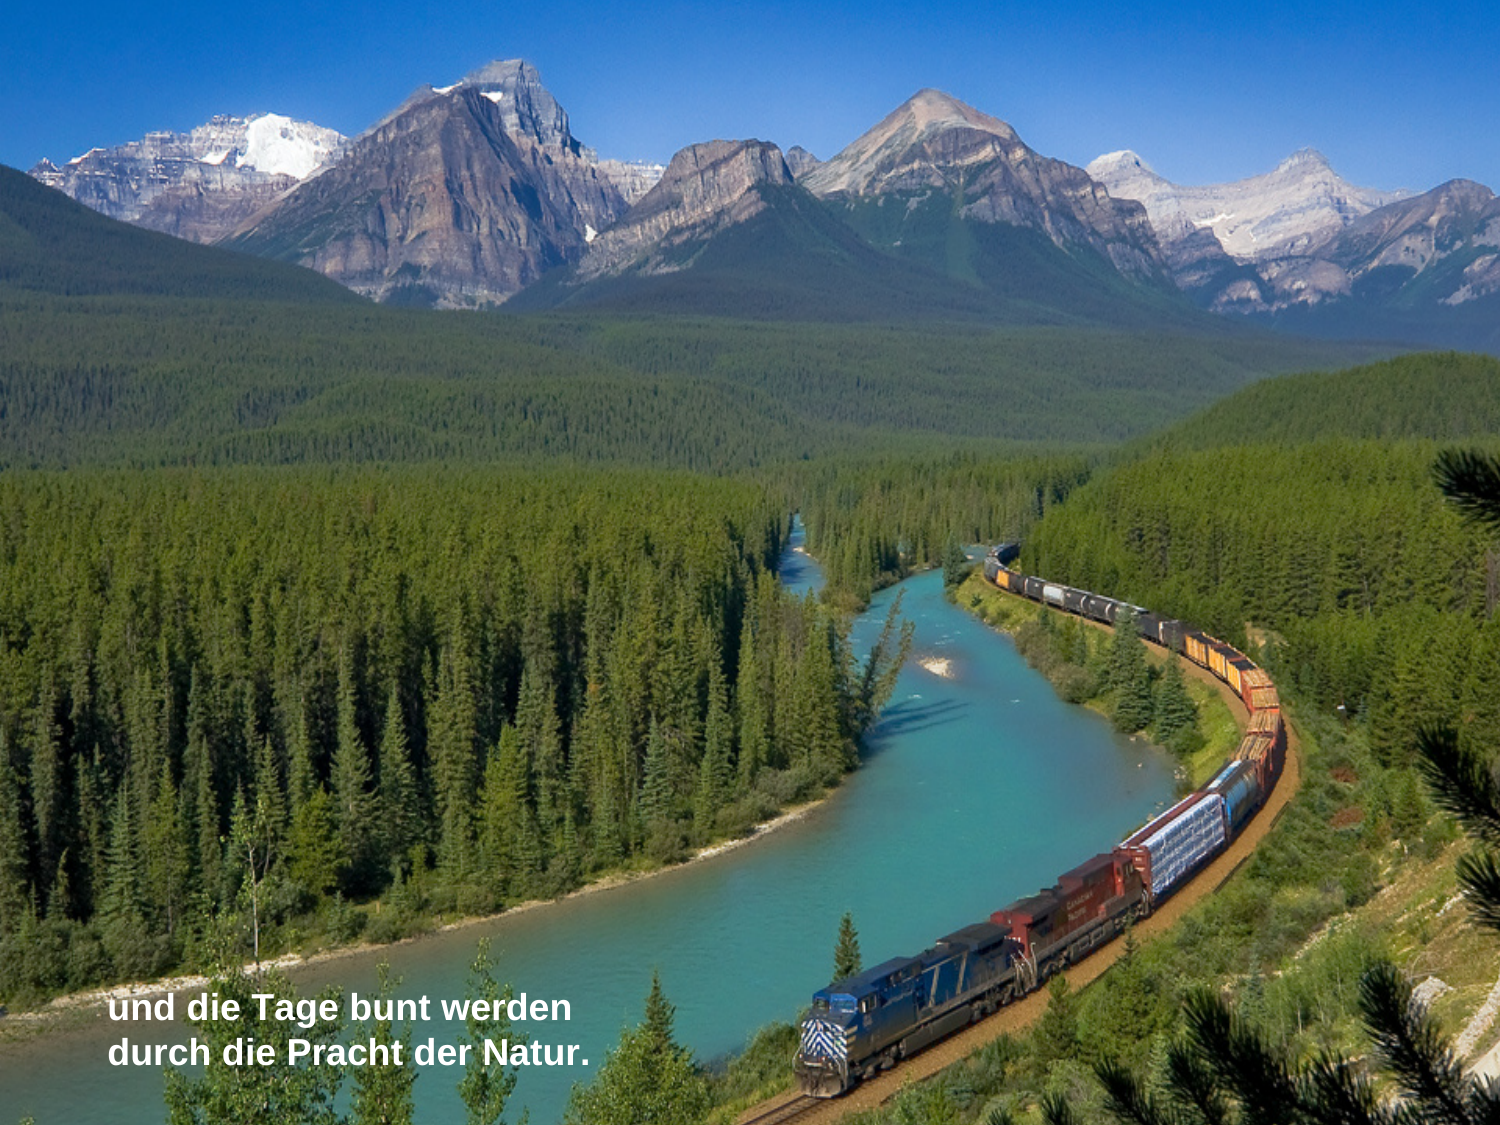

#
und die Tage bunt werden durch die Pracht der Natur.